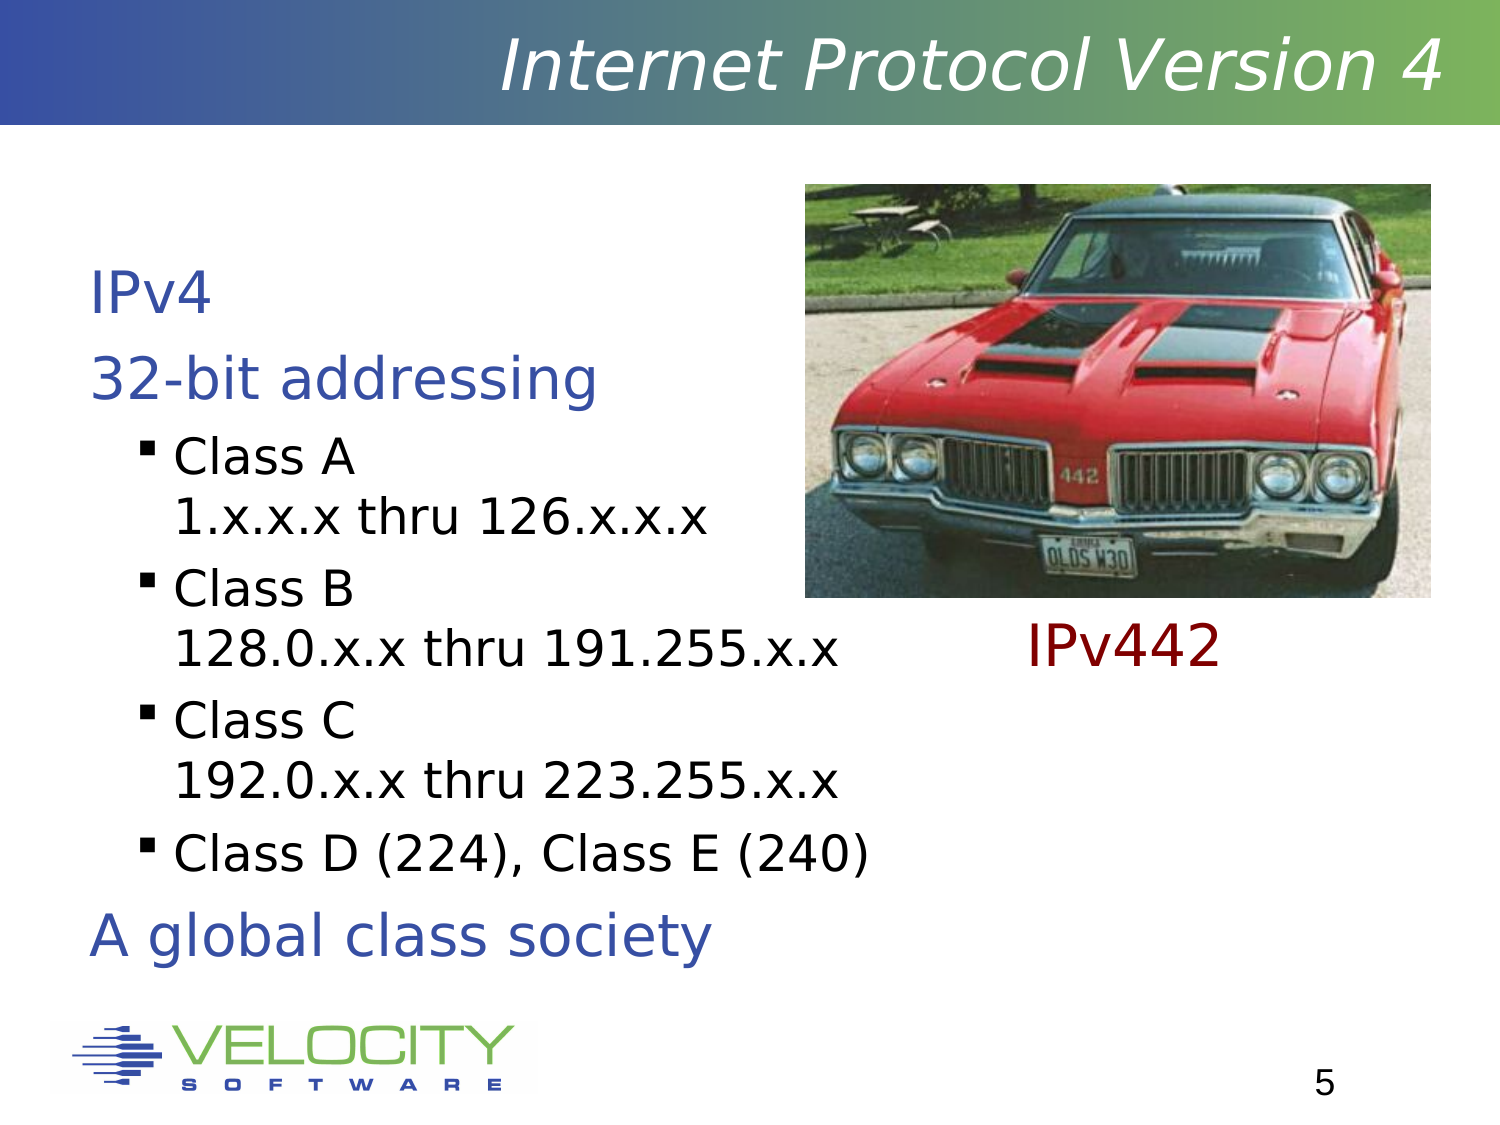

# Internet Protocol Version 4
IPv4
32-bit addressing
Class A
1.x.x.x thru 126.x.x.x
Class B
128.0.x.x thru 191.255.x.x
Class C
192.0.x.x thru 223.255.x.x
Class D (224), Class E (240)
A global class society
IPv442
5